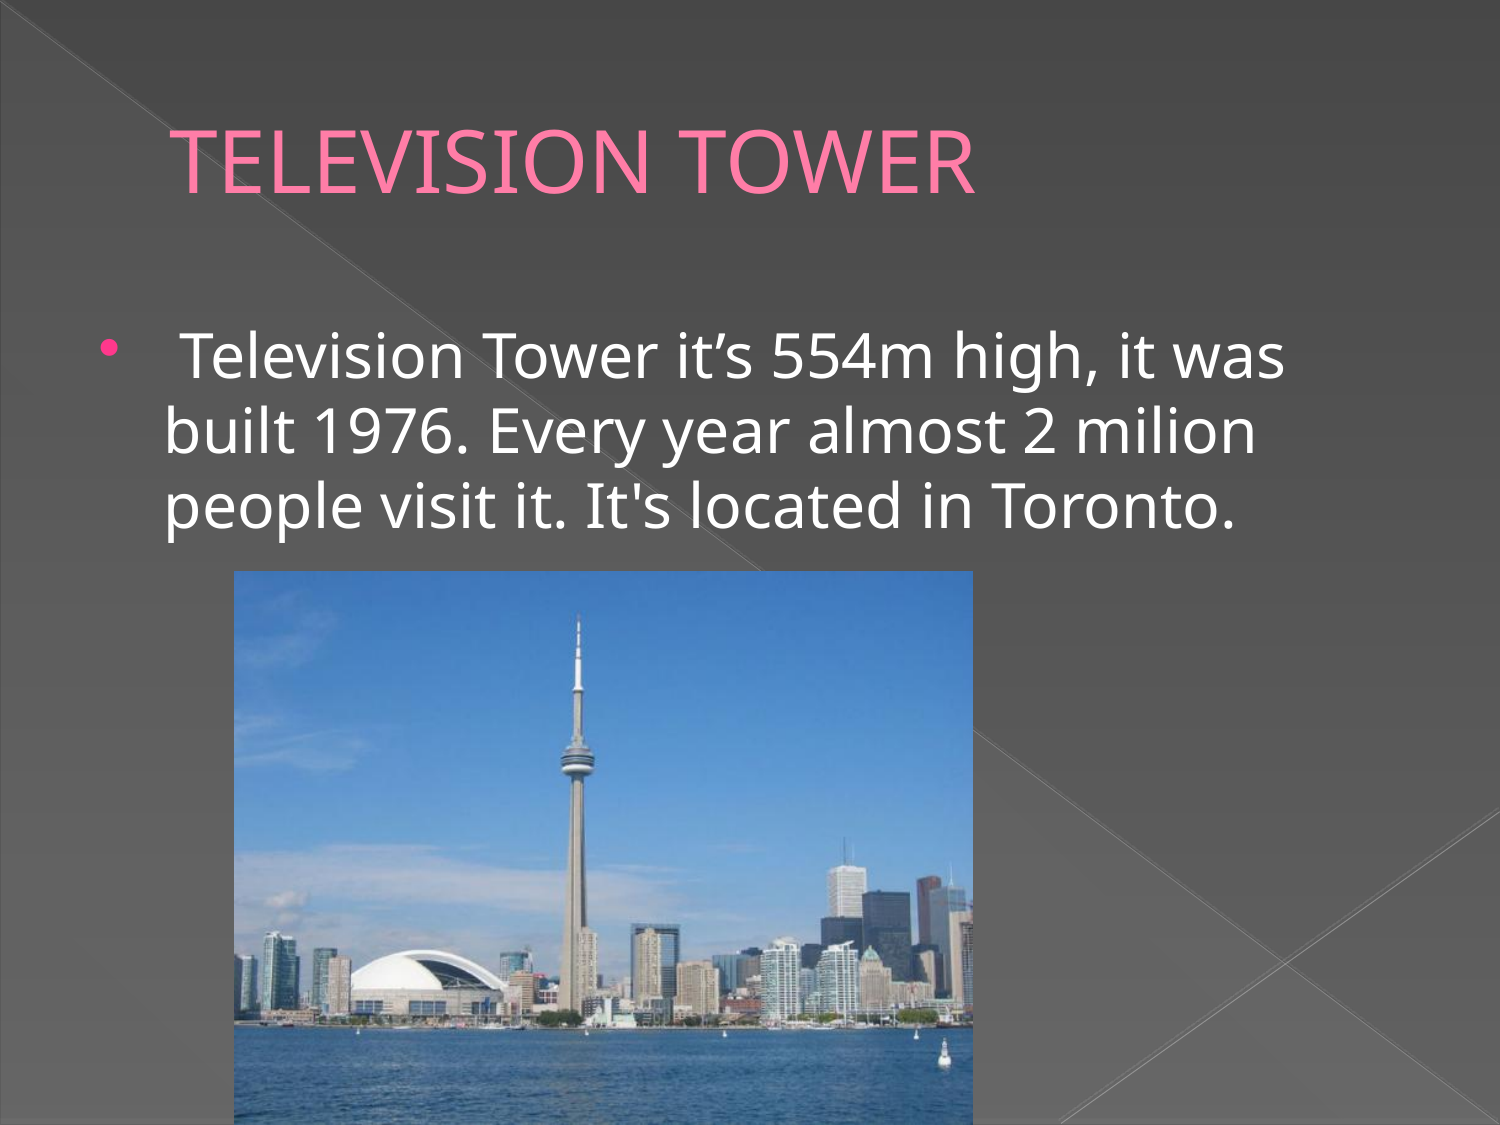

# TELEVISION TOWER
 Television Tower it’s 554m high, it was built 1976. Every year almost 2 milion people visit it. It's located in Toronto.